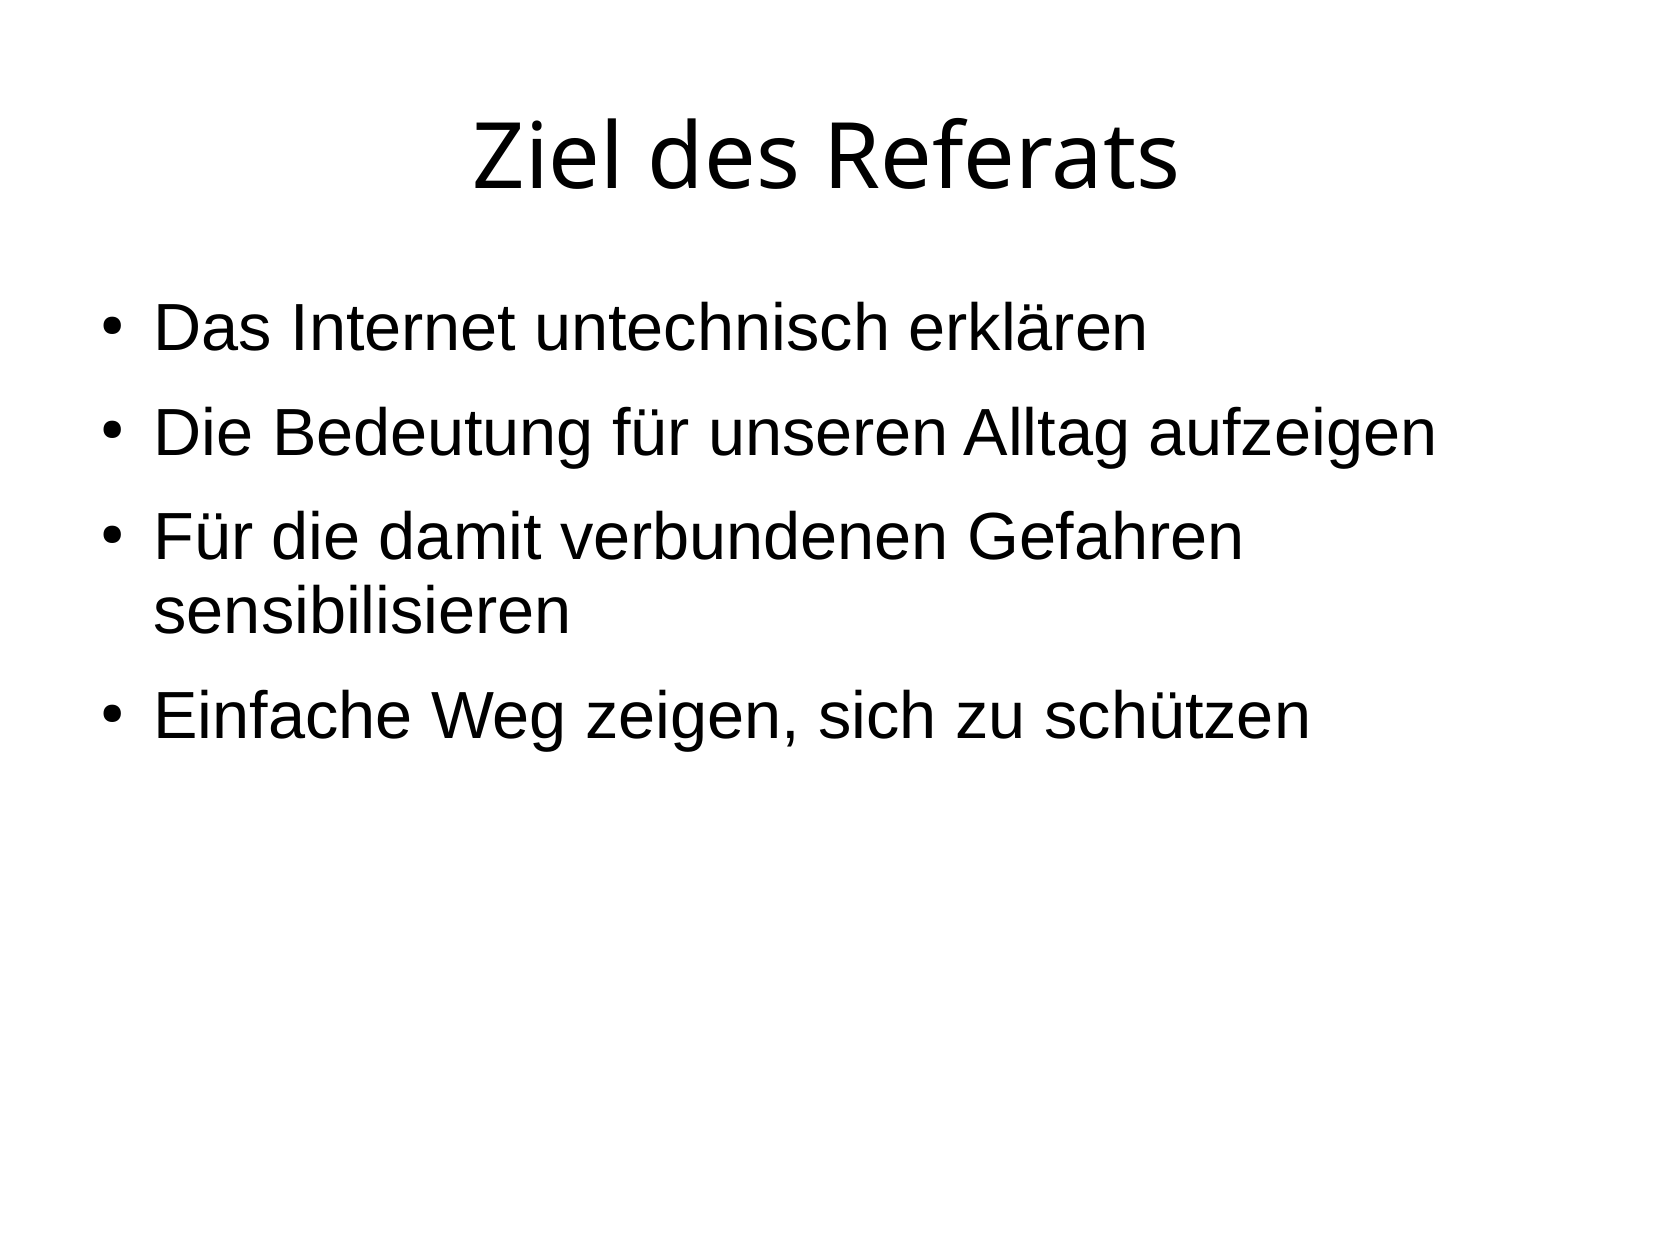

# Ziel des Referats
Das Internet untechnisch erklären
Die Bedeutung für unseren Alltag aufzeigen
Für die damit verbundenen Gefahren sensibilisieren
Einfache Weg zeigen, sich zu schützen